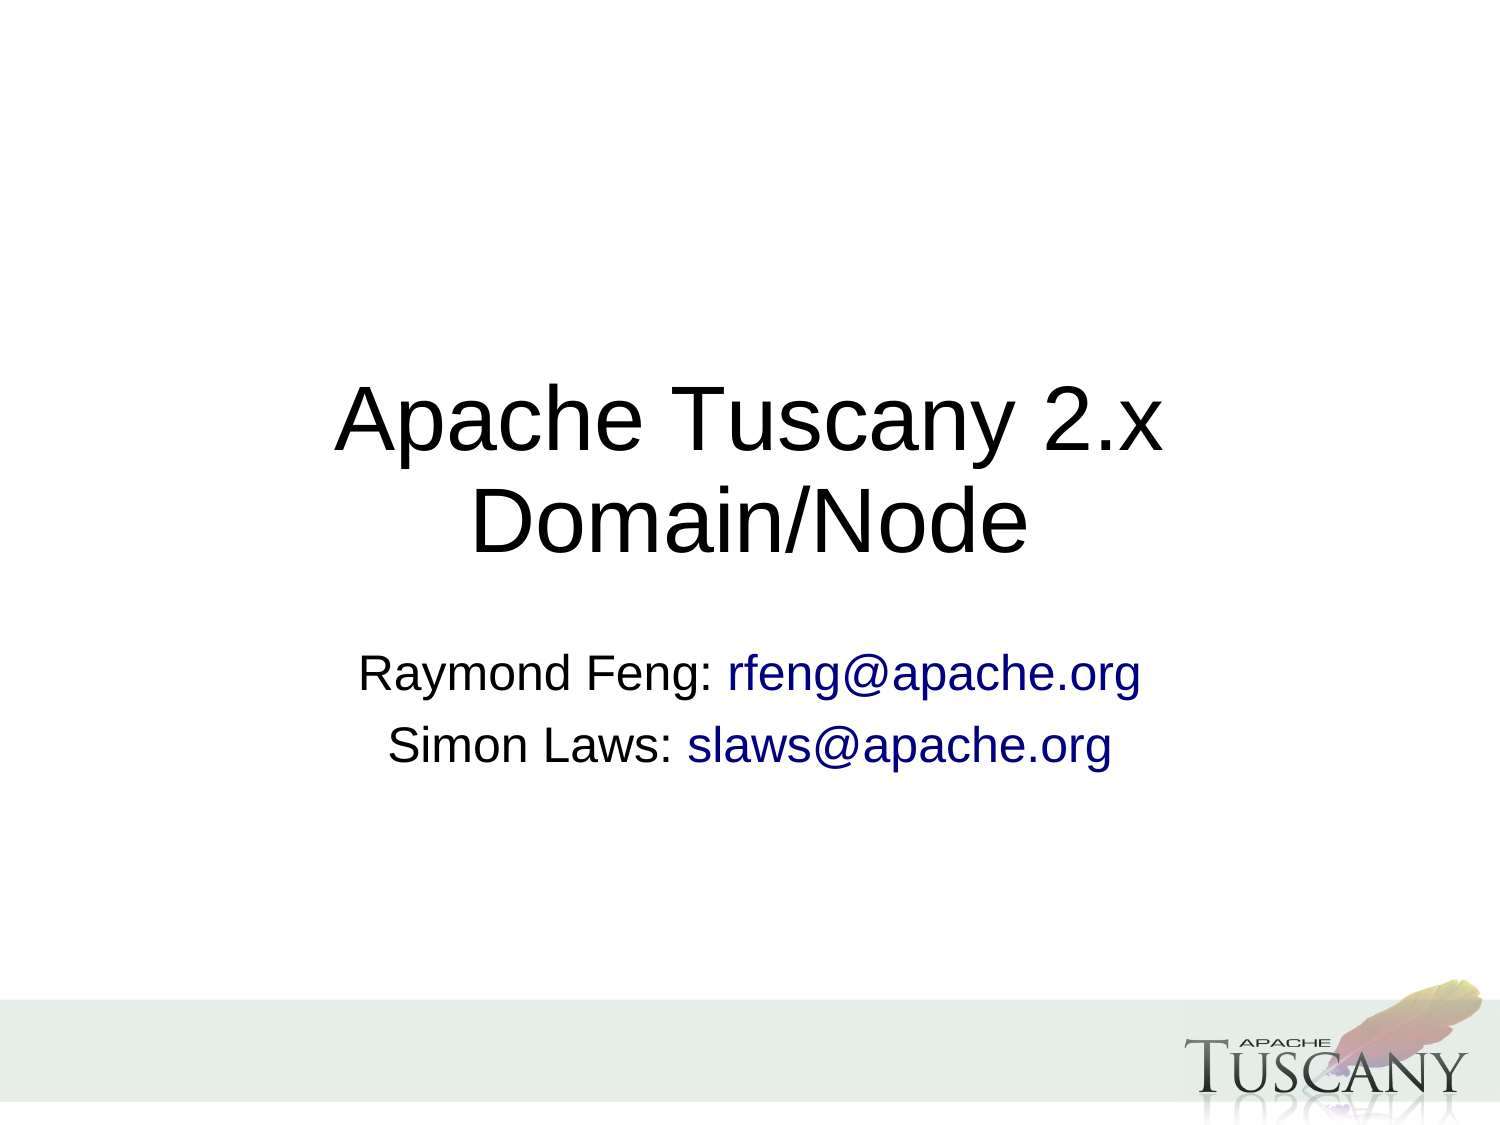

# Apache Tuscany 2.x Domain/Node
Raymond Feng: rfeng@apache.org
Simon Laws: slaws@apache.org